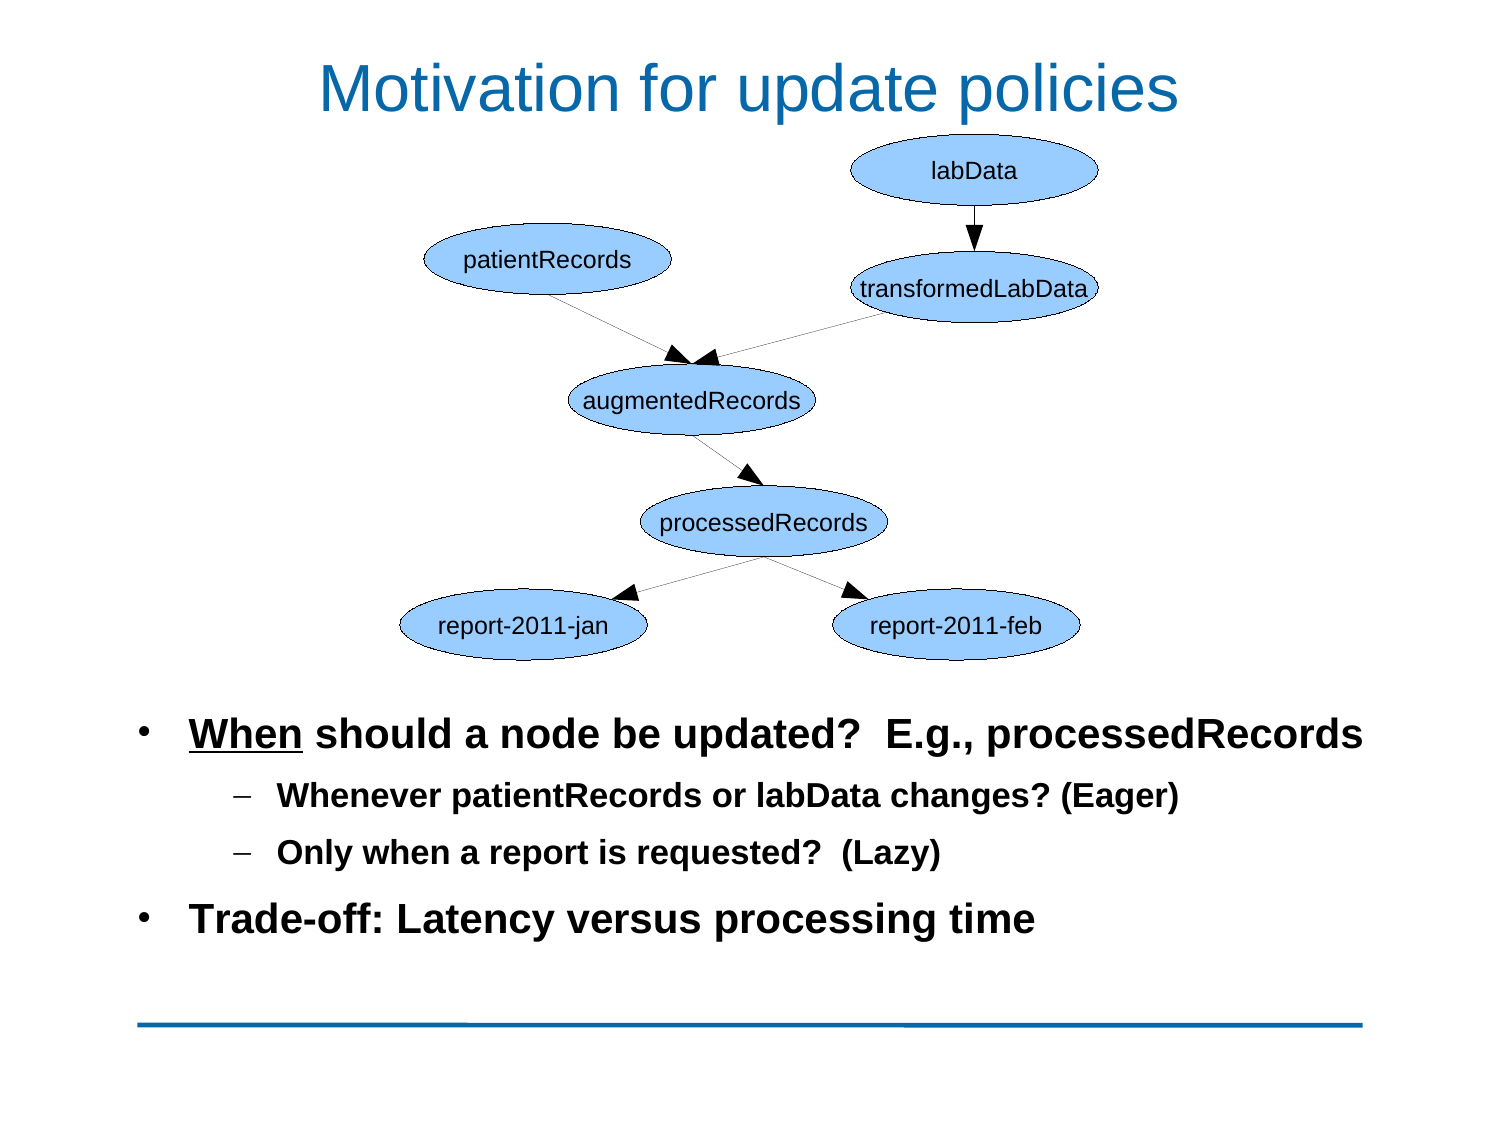

# Motivation for update policies
labData
patientRecords
transformedLabData
augmentedRecords
processedRecords
report-2011-jan
report-2011-feb
When should a node be updated? E.g., processedRecords
Whenever patientRecords or labData changes? (Eager)
Only when a report is requested? (Lazy)
Trade-off: Latency versus processing time